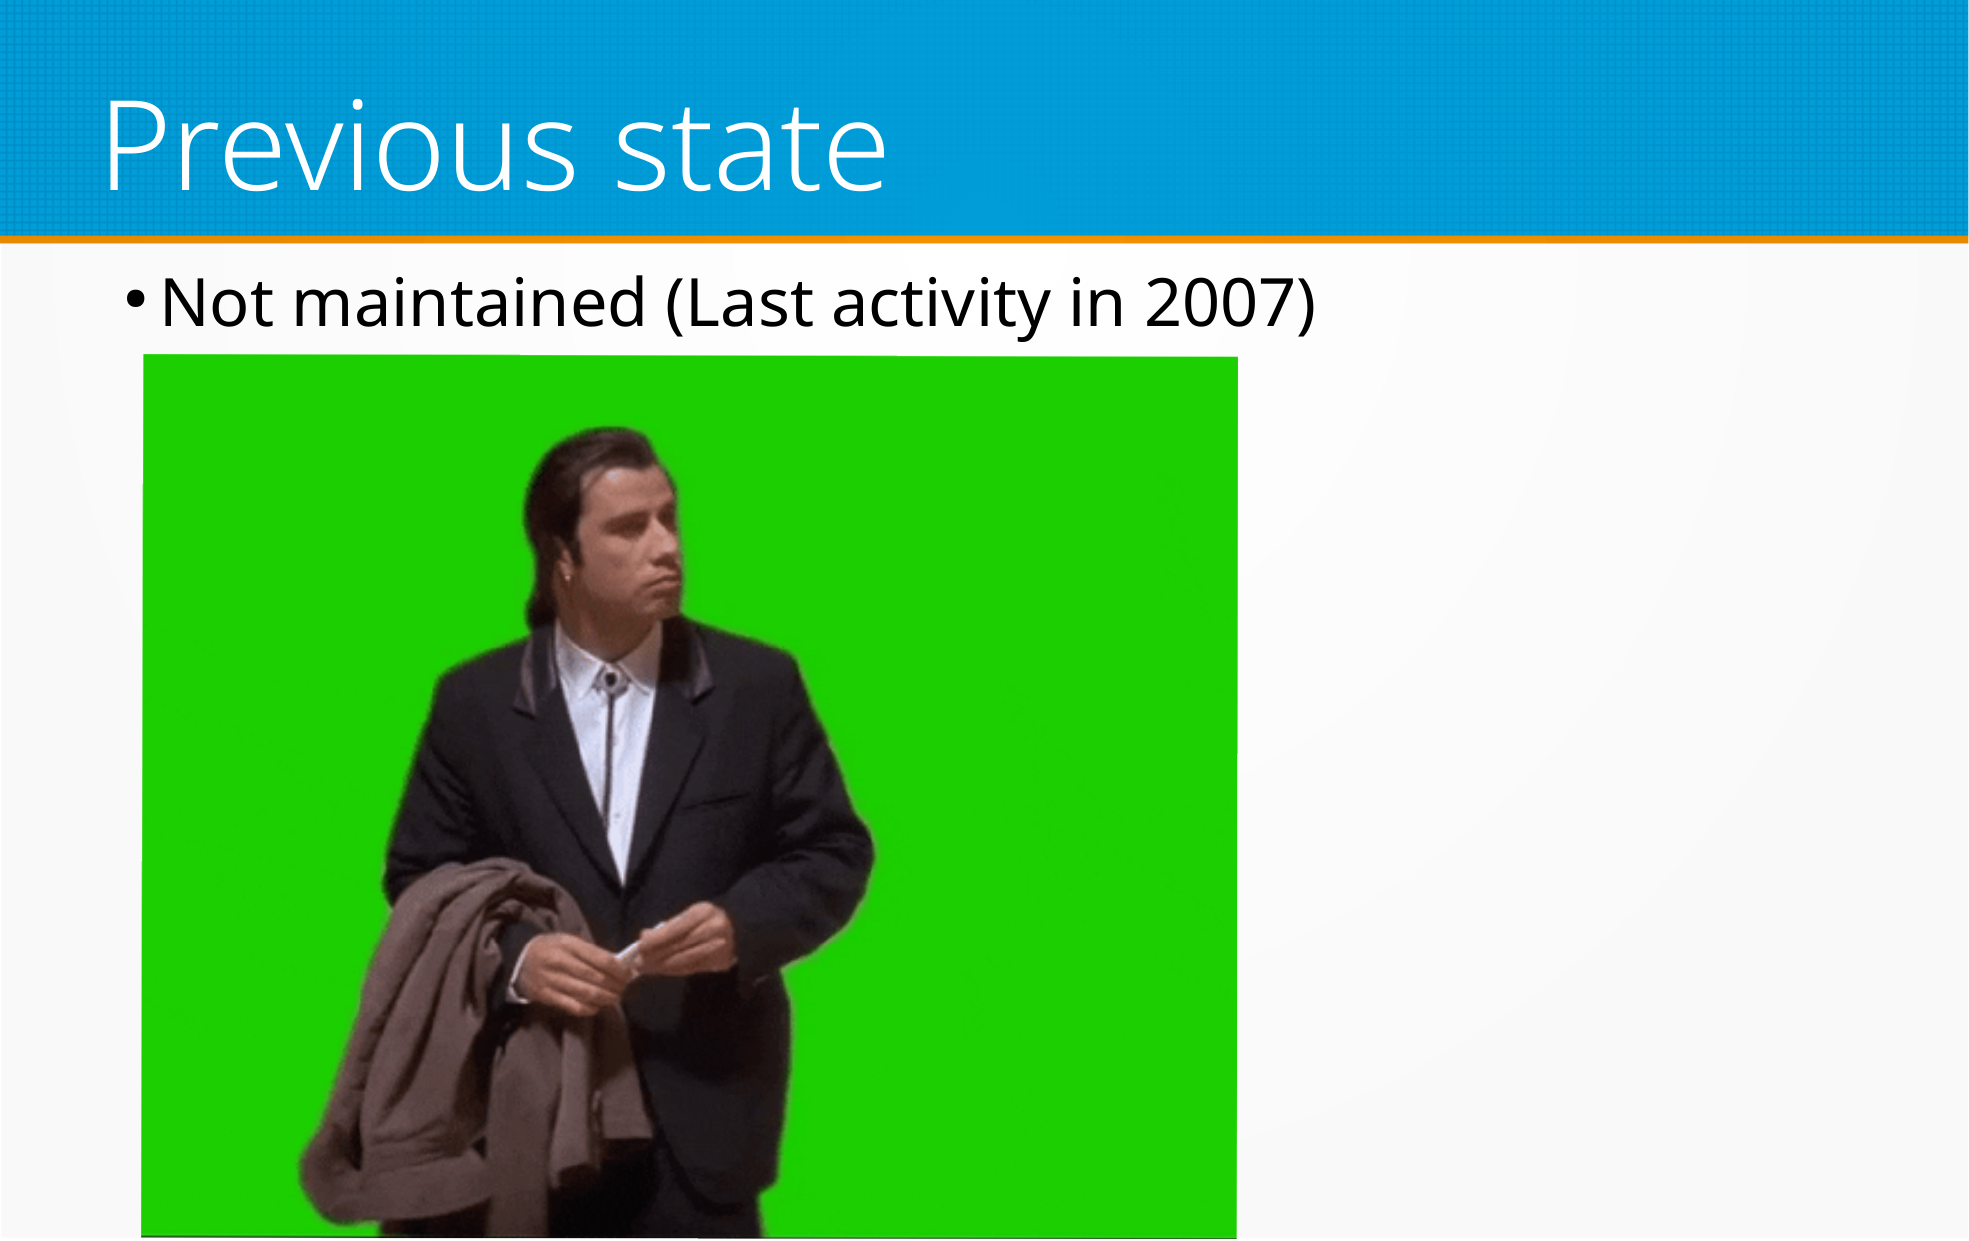

# Previous state
Not maintained (Last activity in 2007)